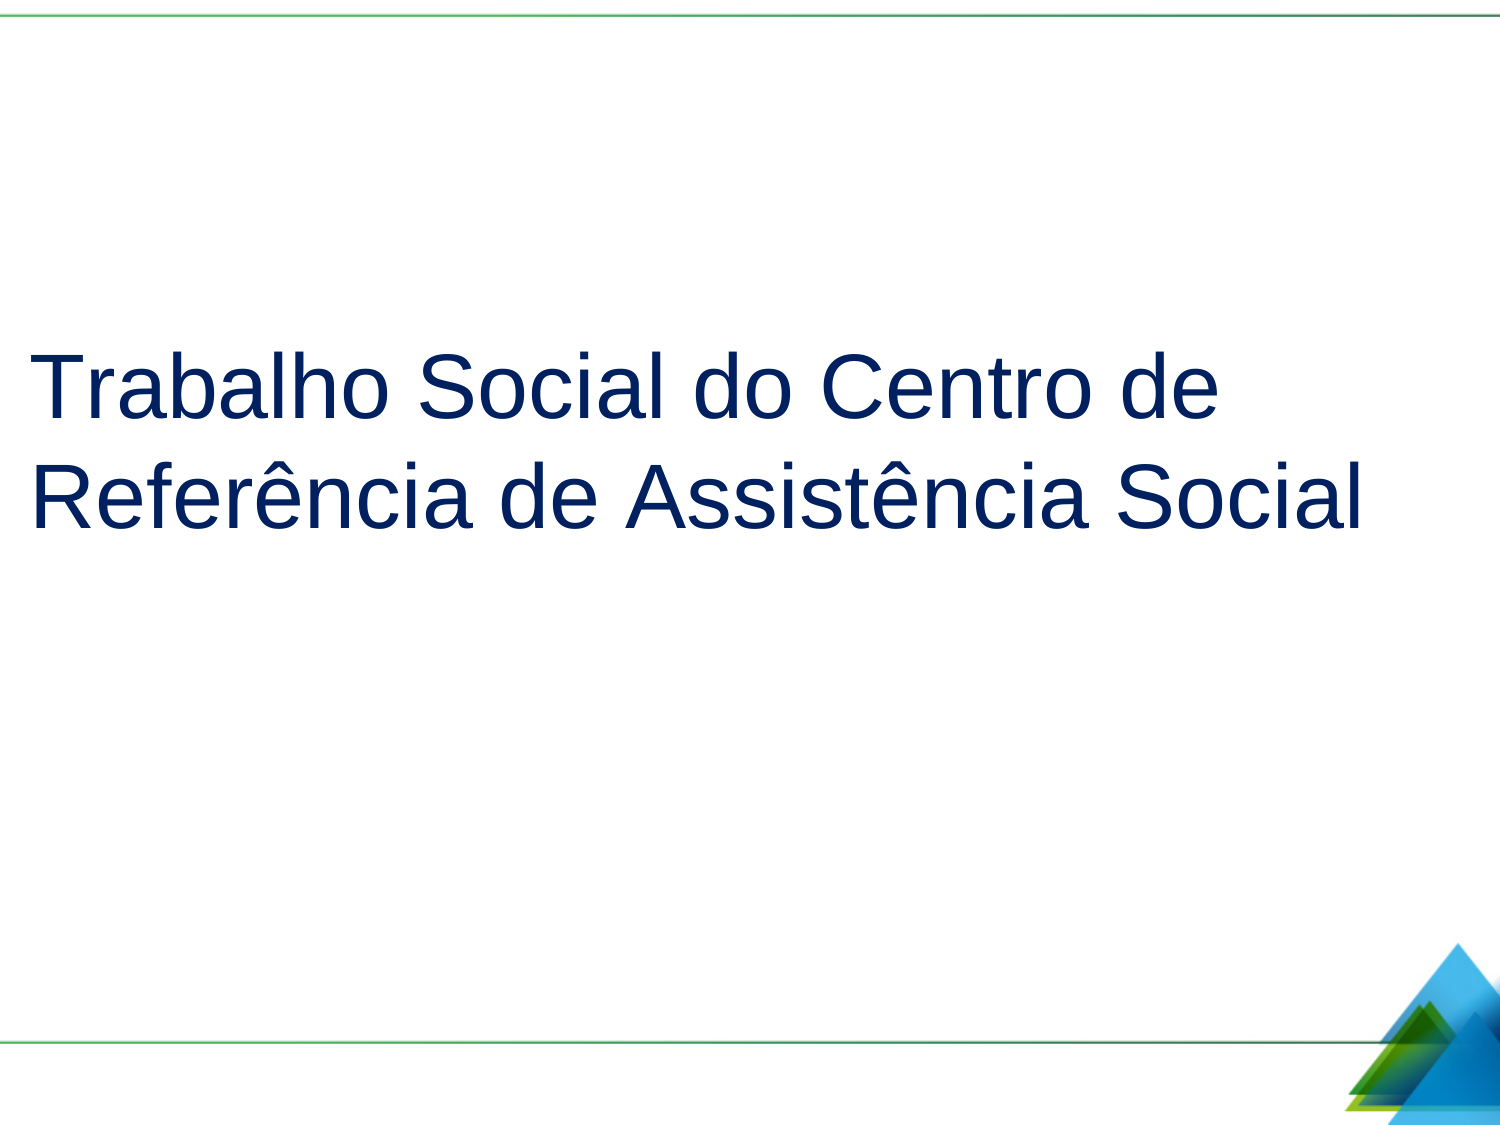

#
Trabalho Social do Centro de
Referência de Assistência Social